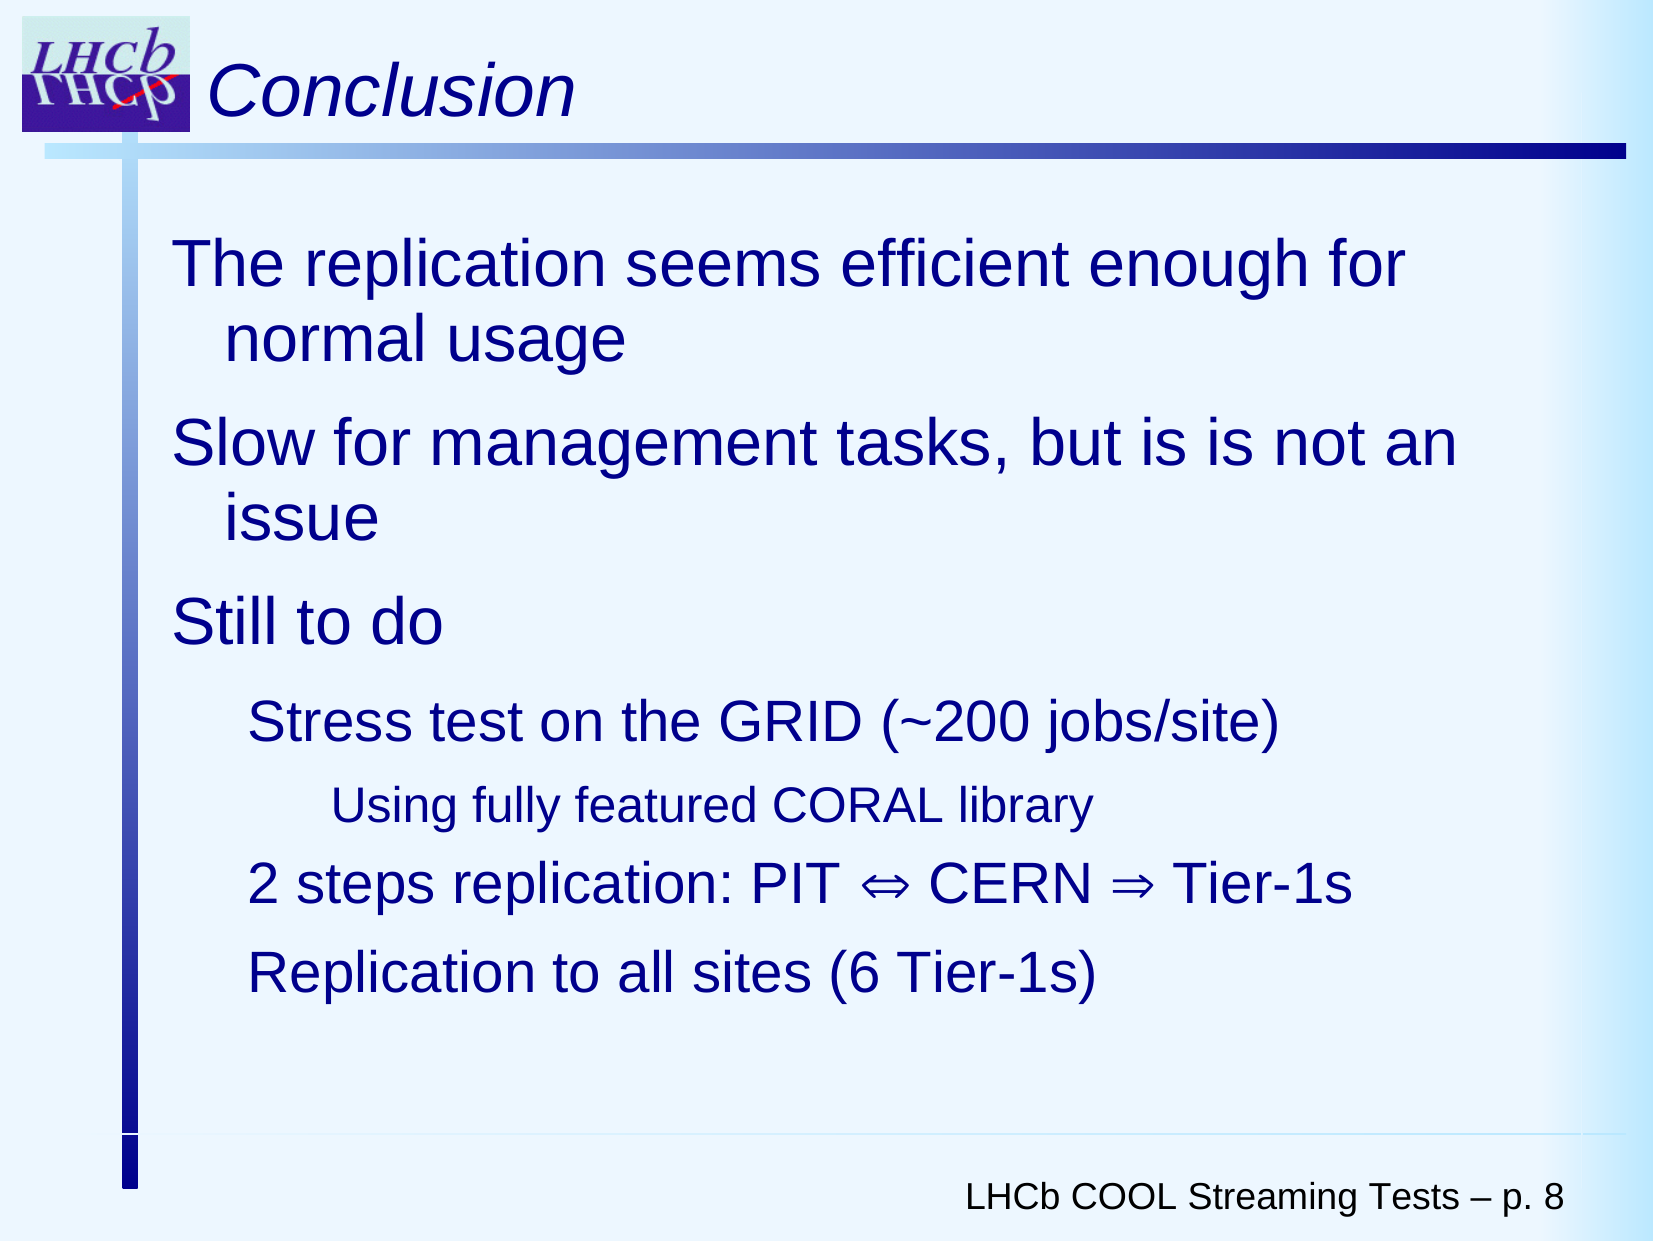

# Conclusion
The replication seems efficient enough for normal usage
Slow for management tasks, but is is not an issue
Still to do
Stress test on the GRID (~200 jobs/site)
Using fully featured CORAL library
2 steps replication: PIT  CERN  Tier-1s
Replication to all sites (6 Tier-1s)